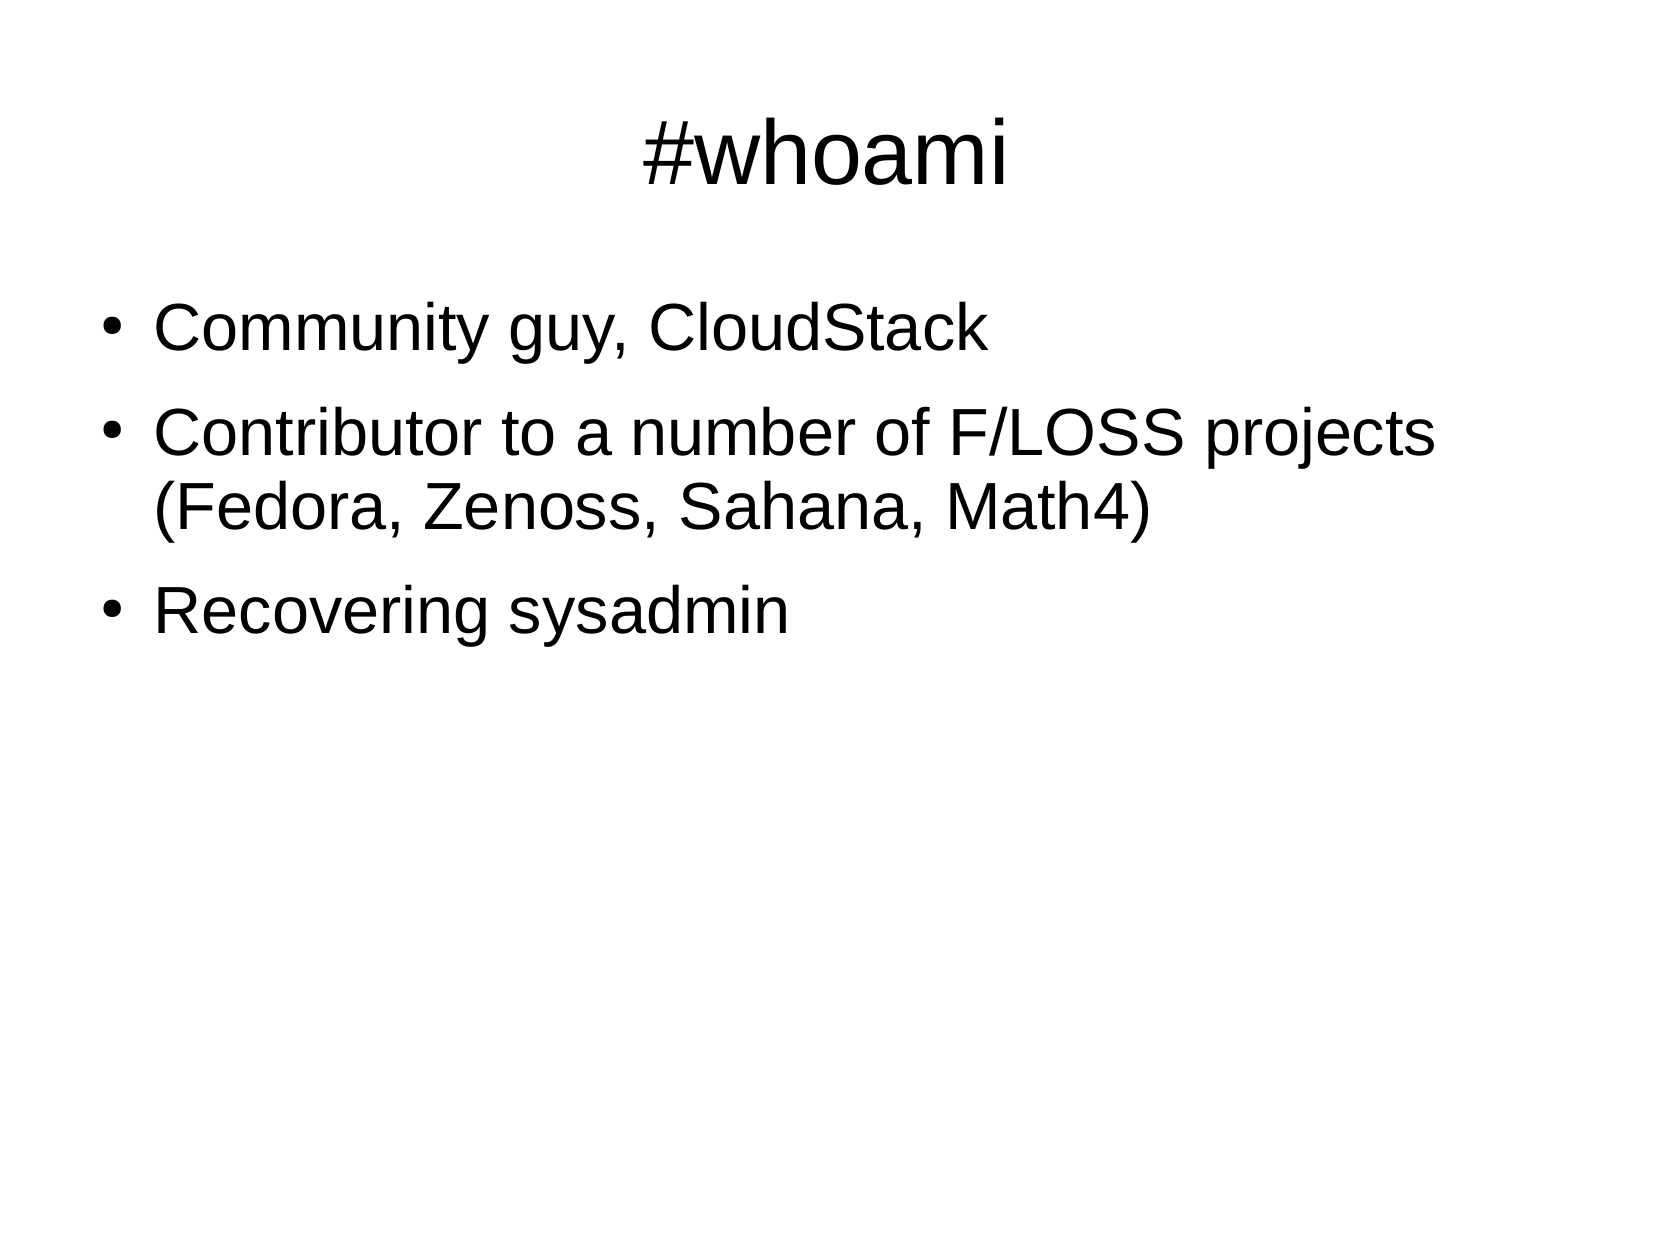

# #whoami
Community guy, CloudStack
Contributor to a number of F/LOSS projects (Fedora, Zenoss, Sahana, Math4)
Recovering sysadmin